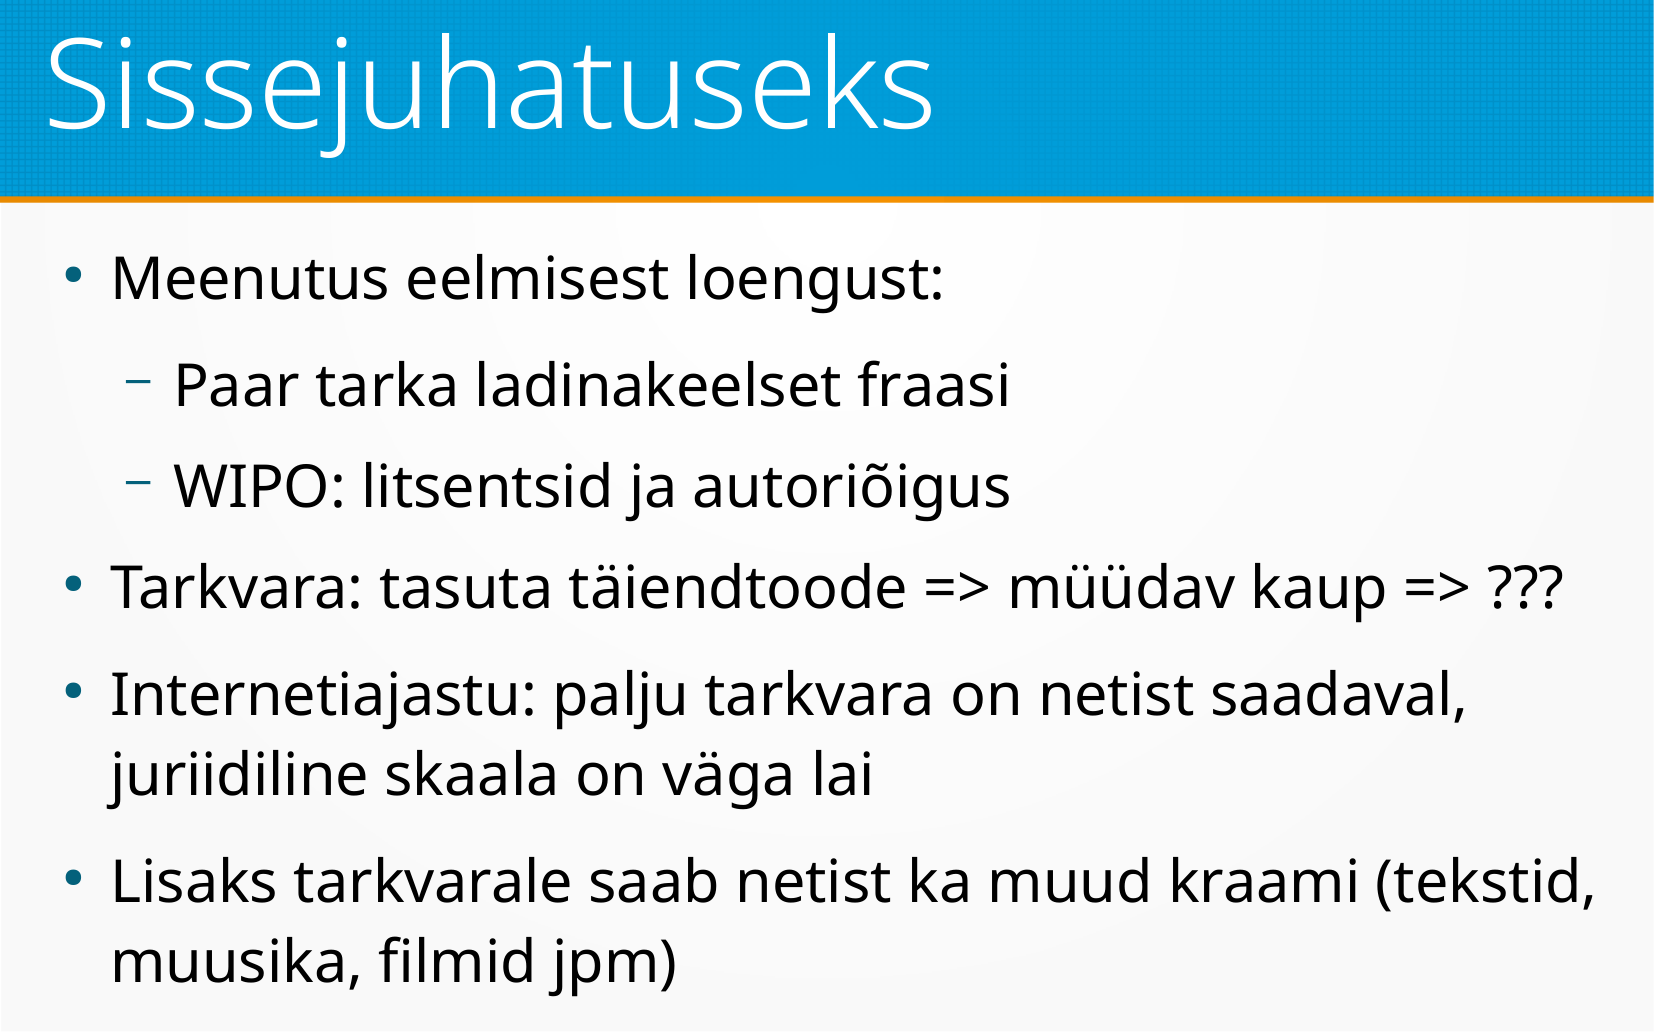

# Sissejuhatuseks
Meenutus eelmisest loengust:
Paar tarka ladinakeelset fraasi
WIPO: litsentsid ja autoriõigus
Tarkvara: tasuta täiendtoode => müüdav kaup => ???
Internetiajastu: palju tarkvara on netist saadaval, juriidiline skaala on väga lai
Lisaks tarkvarale saab netist ka muud kraami (tekstid, muusika, filmid jpm)